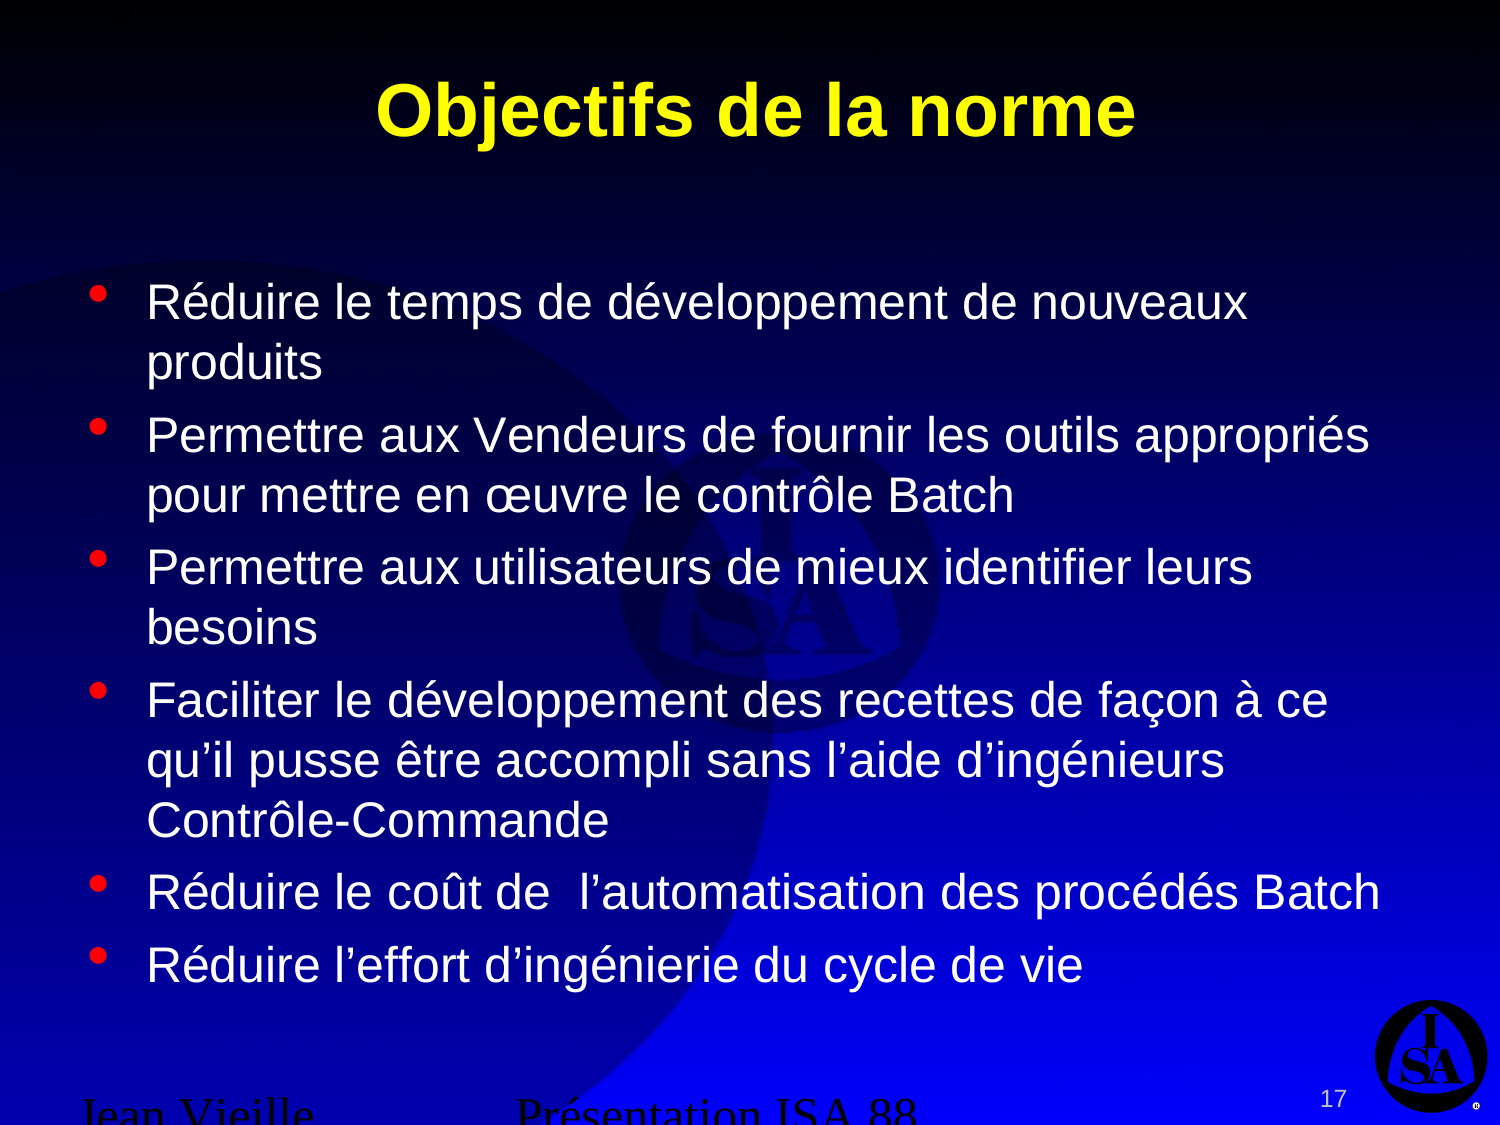

# Objectifs de la norme
Réduire le temps de développement de nouveaux produits
Permettre aux Vendeurs de fournir les outils appropriés pour mettre en œuvre le contrôle Batch
Permettre aux utilisateurs de mieux identifier leurs besoins
Faciliter le développement des recettes de façon à ce qu’il pusse être accompli sans l’aide d’ingénieurs Contrôle-Commande
Réduire le coût de  l’automatisation des procédés Batch
Réduire l’effort d’ingénierie du cycle de vie